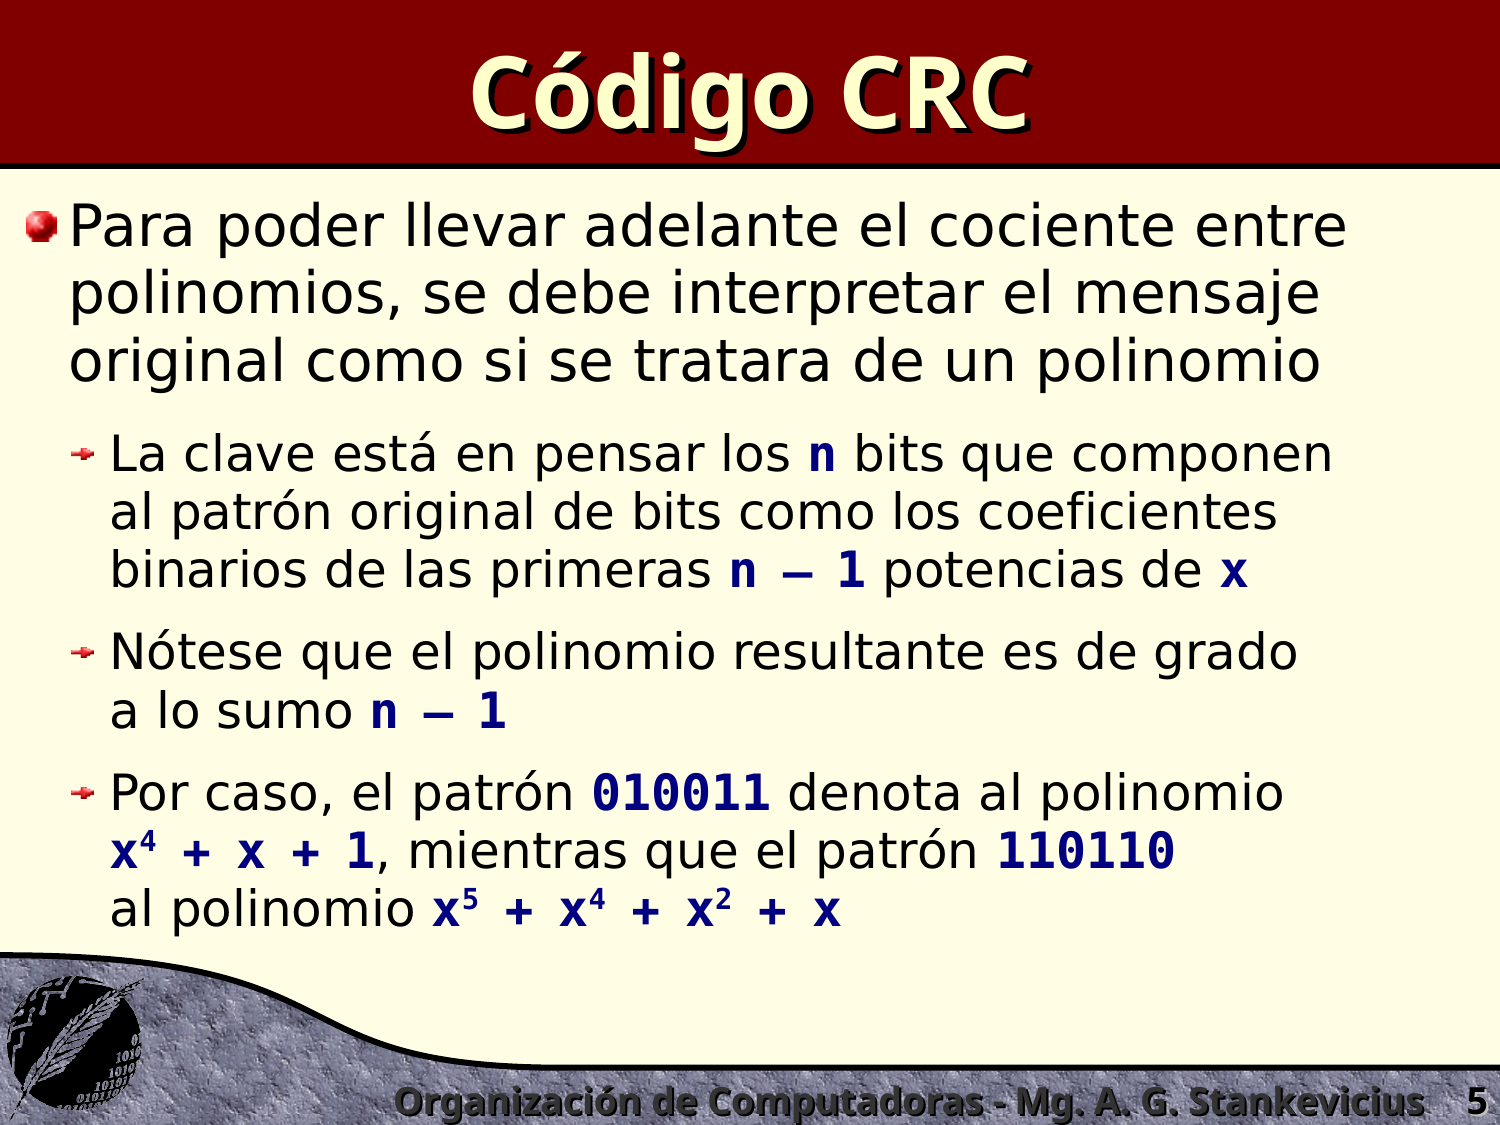

# Código CRC
Para poder llevar adelante el cociente entre polinomios, se debe interpretar el mensaje original como si se tratara de un polinomio
La clave está en pensar los n bits que componen
al patrón original de bits como los coeficientes binarios de las primeras n – 1 potencias de x
Nótese que el polinomio resultante es de grado
a lo sumo n – 1
Por caso, el patrón 010011 denota al polinomio
x4 + x + 1, mientras que el patrón 110110
al polinomio x5 + x4 + x2 + x
5